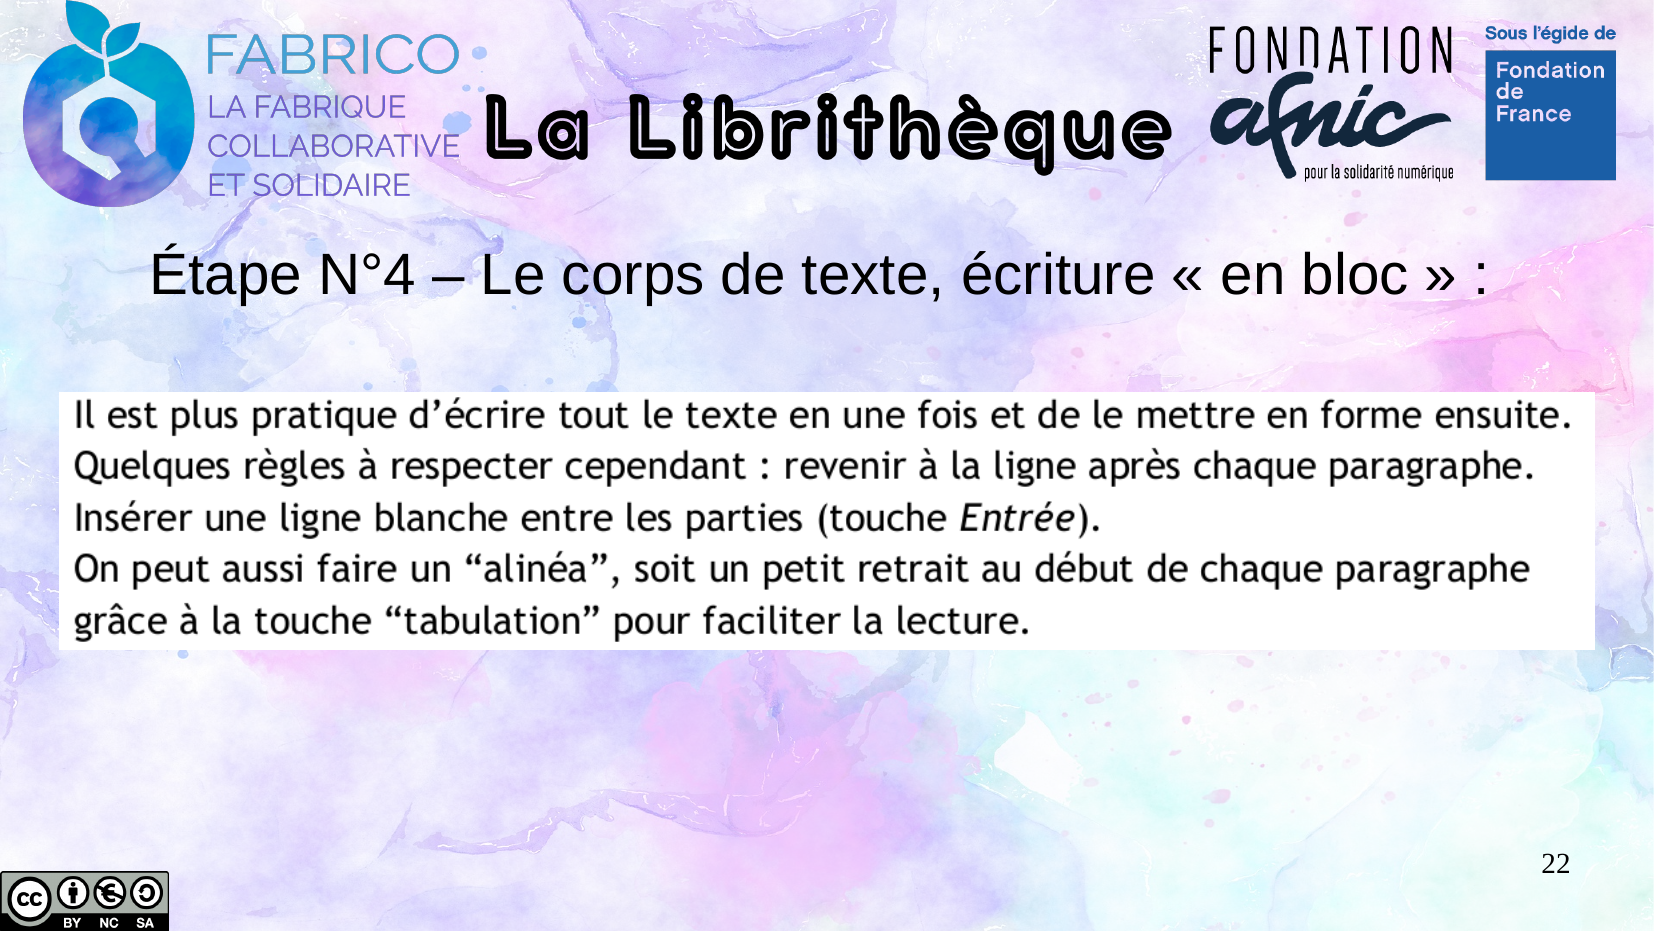

# Étape N°4 – Le corps de texte, écriture « en bloc » :
22